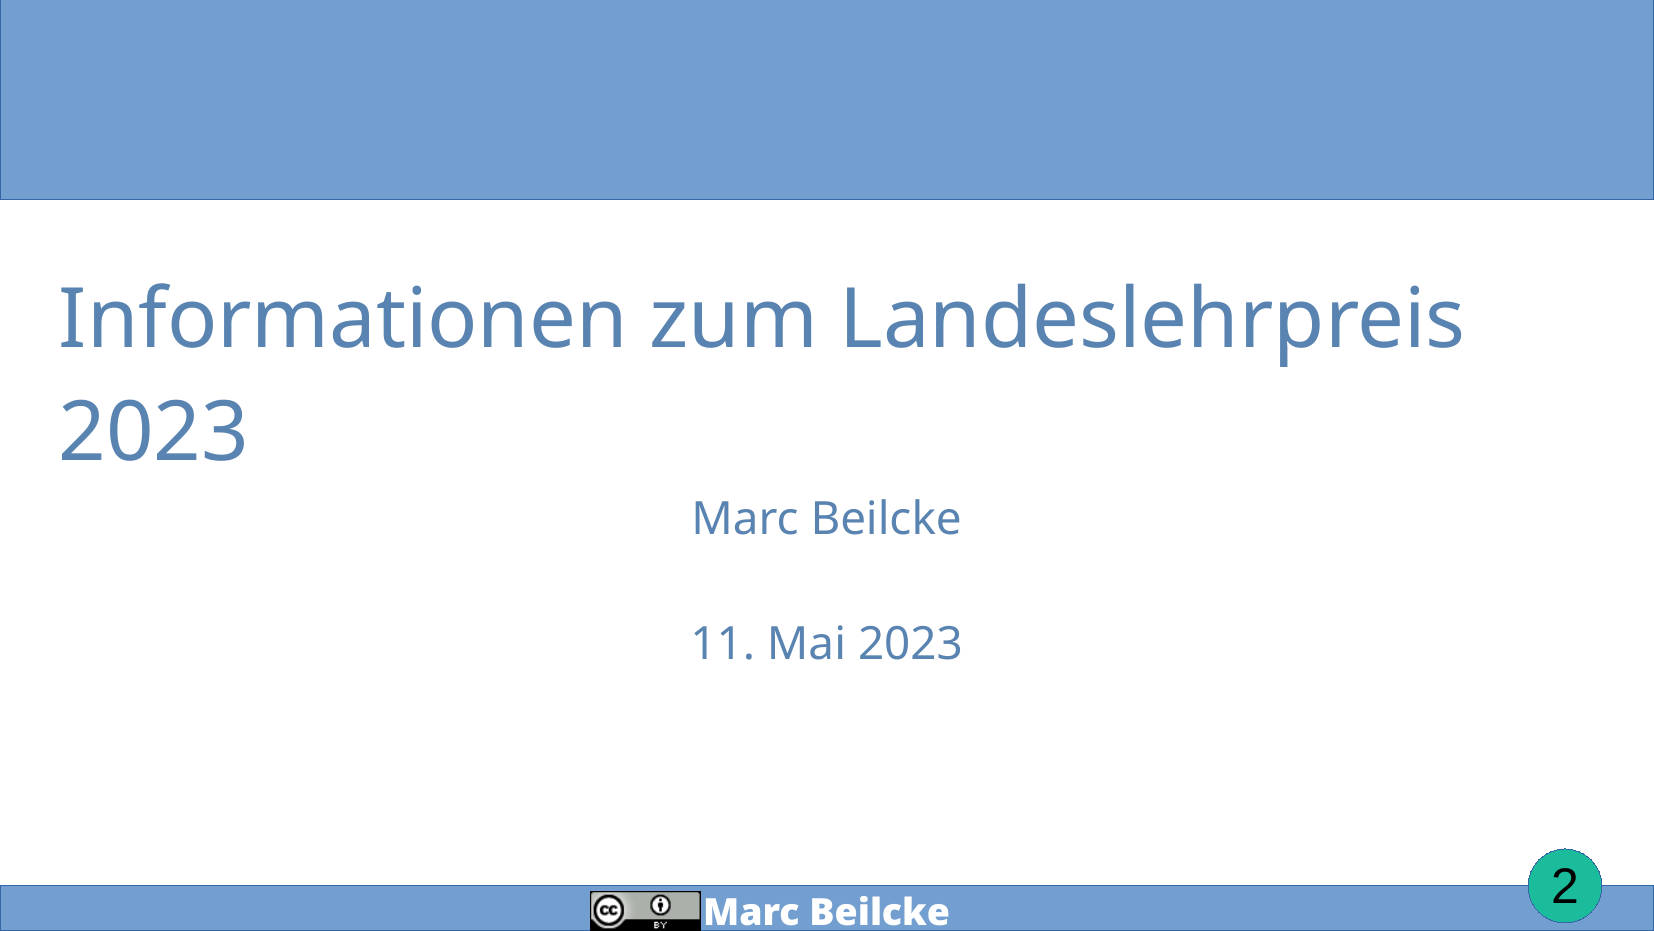

# Informationen zum Landeslehrpreis 2023
Marc Beilcke
11. Mai 2023
Marc Beilcke